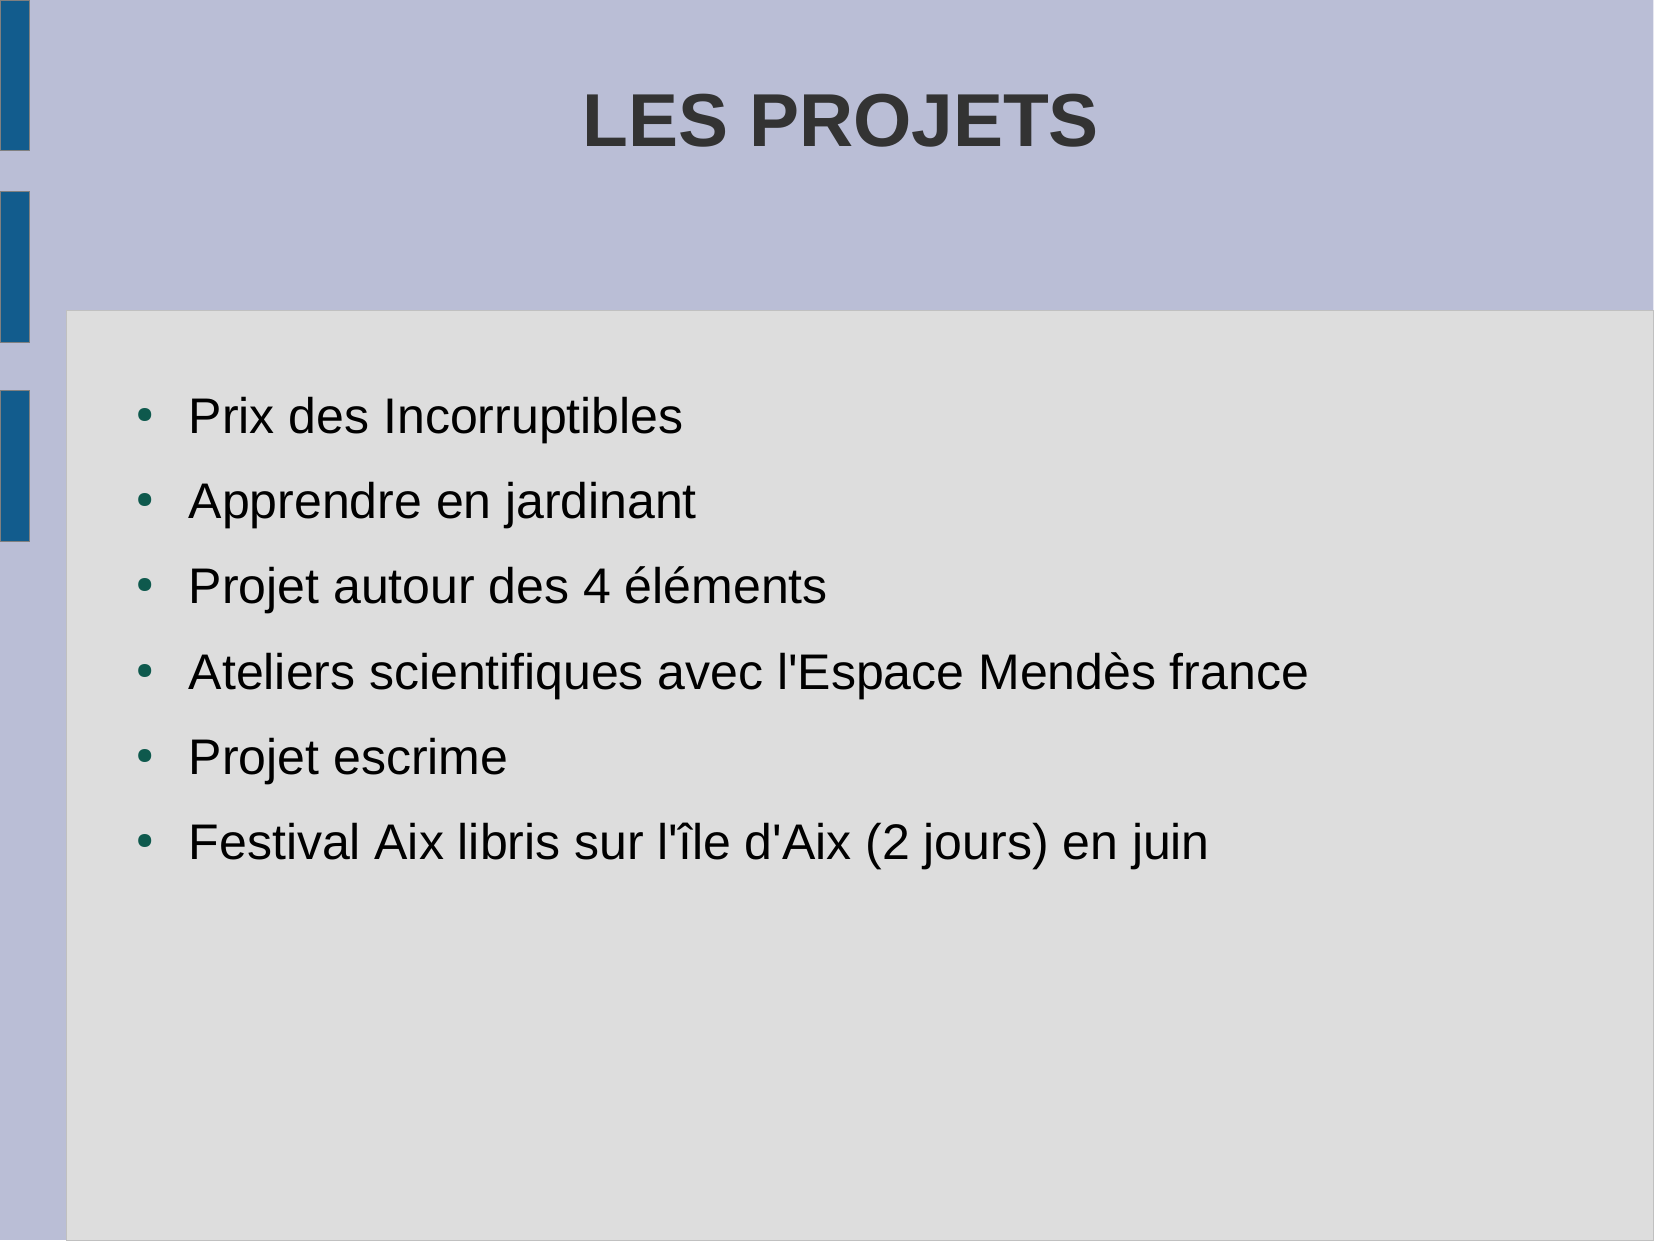

# LES PROJETS
Prix des Incorruptibles
Apprendre en jardinant
Projet autour des 4 éléments
Ateliers scientifiques avec l'Espace Mendès france
Projet escrime
Festival Aix libris sur l'île d'Aix (2 jours) en juin